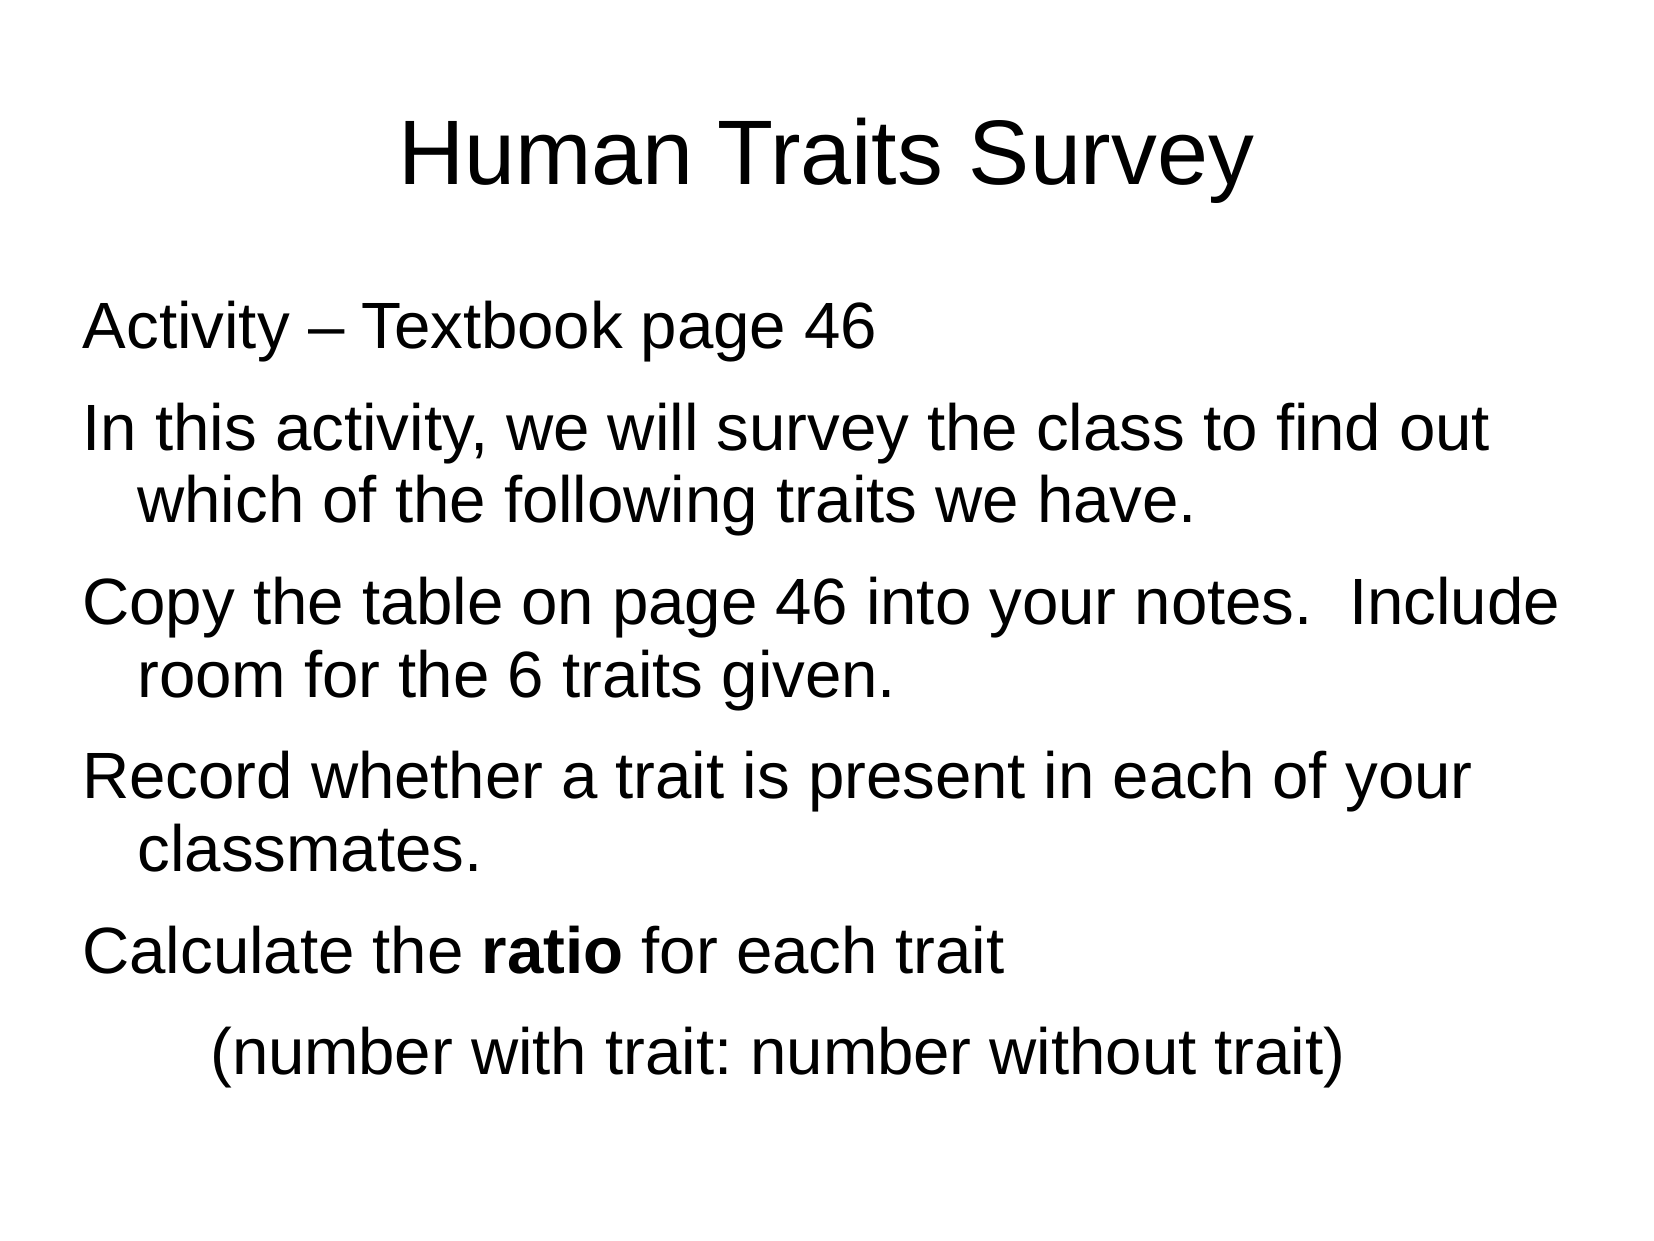

# Human Traits Survey
Activity – Textbook page 46
In this activity, we will survey the class to find out which of the following traits we have.
Copy the table on page 46 into your notes. Include room for the 6 traits given.
Record whether a trait is present in each of your classmates.
Calculate the ratio for each trait
 (number with trait: number without trait)